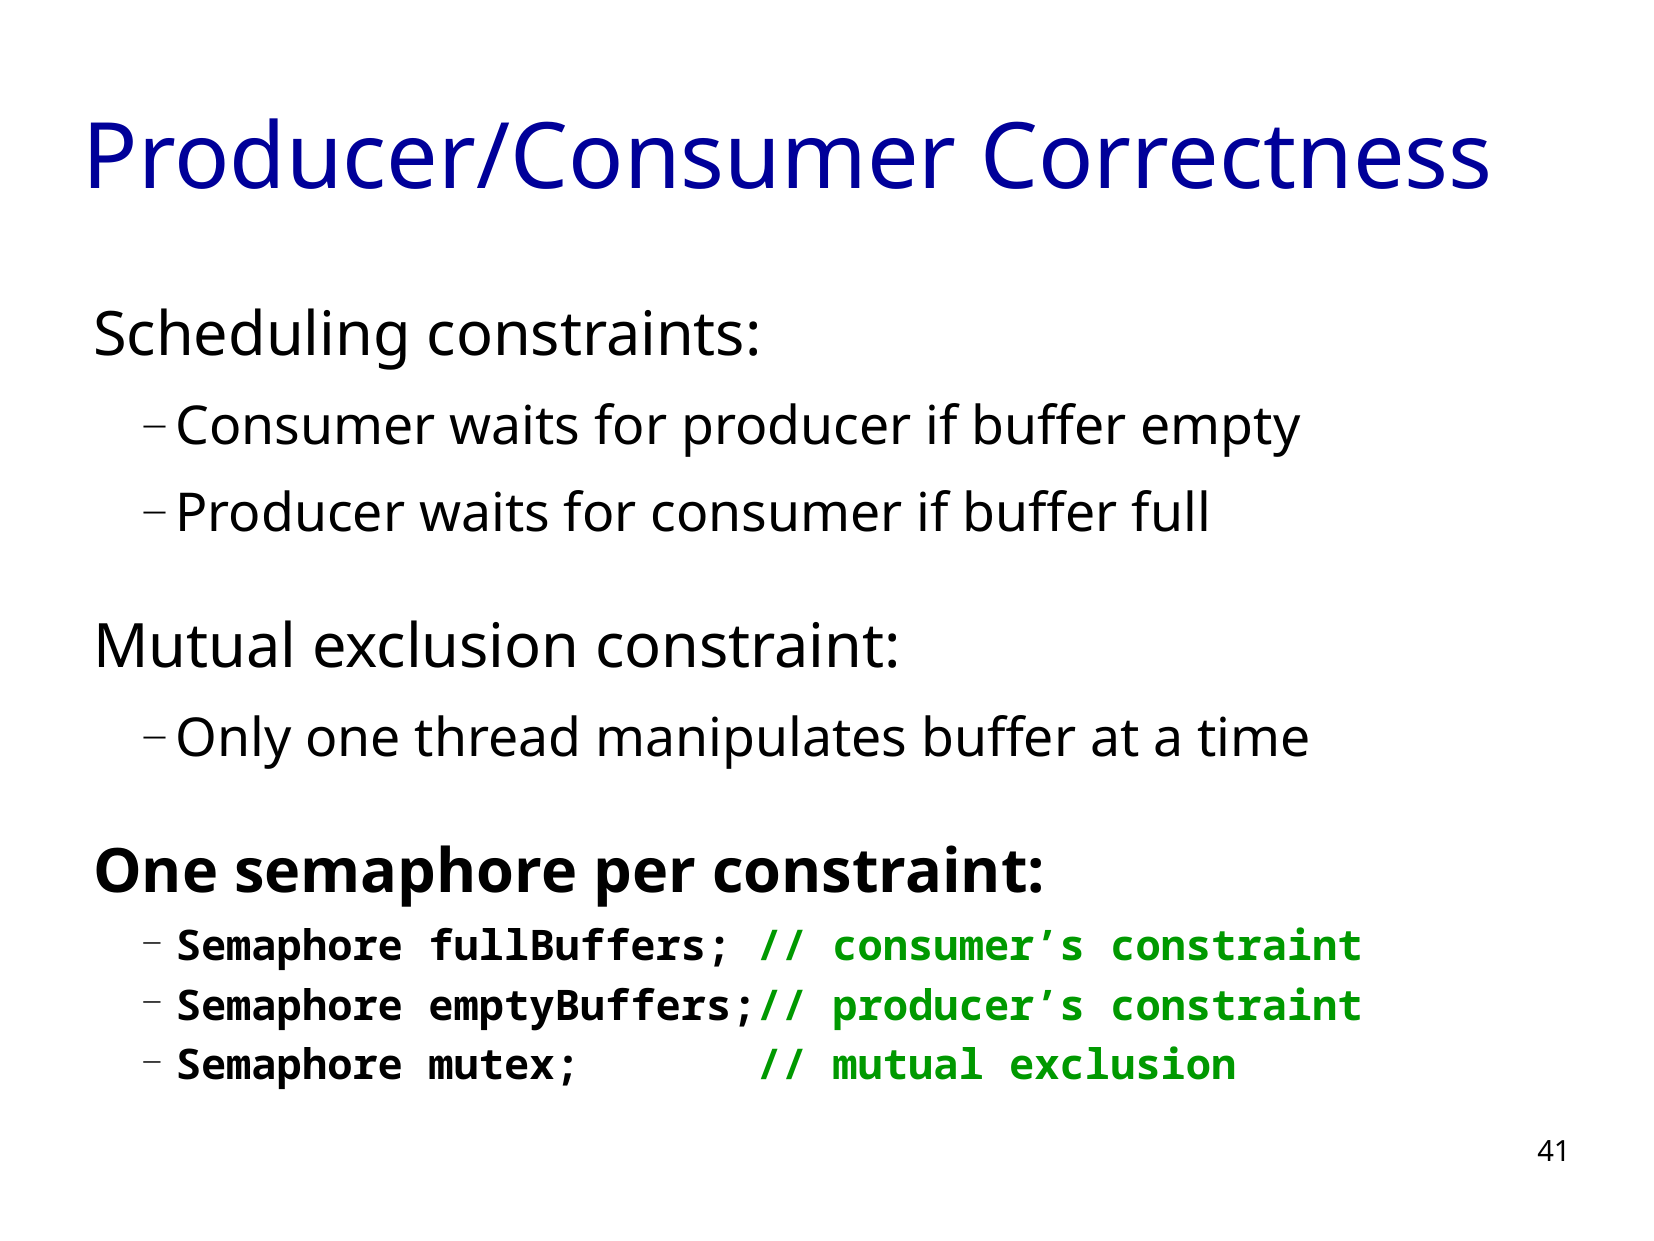

# Producer/Consumer Correctness
Scheduling constraints:
Consumer waits for producer if buffer empty
Producer waits for consumer if buffer full
Mutual exclusion constraint:
Only one thread manipulates buffer at a time
One semaphore per constraint:
Semaphore fullBuffers; // consumer’s constraint
Semaphore emptyBuffers;// producer’s constraint
Semaphore mutex; // mutual exclusion
41